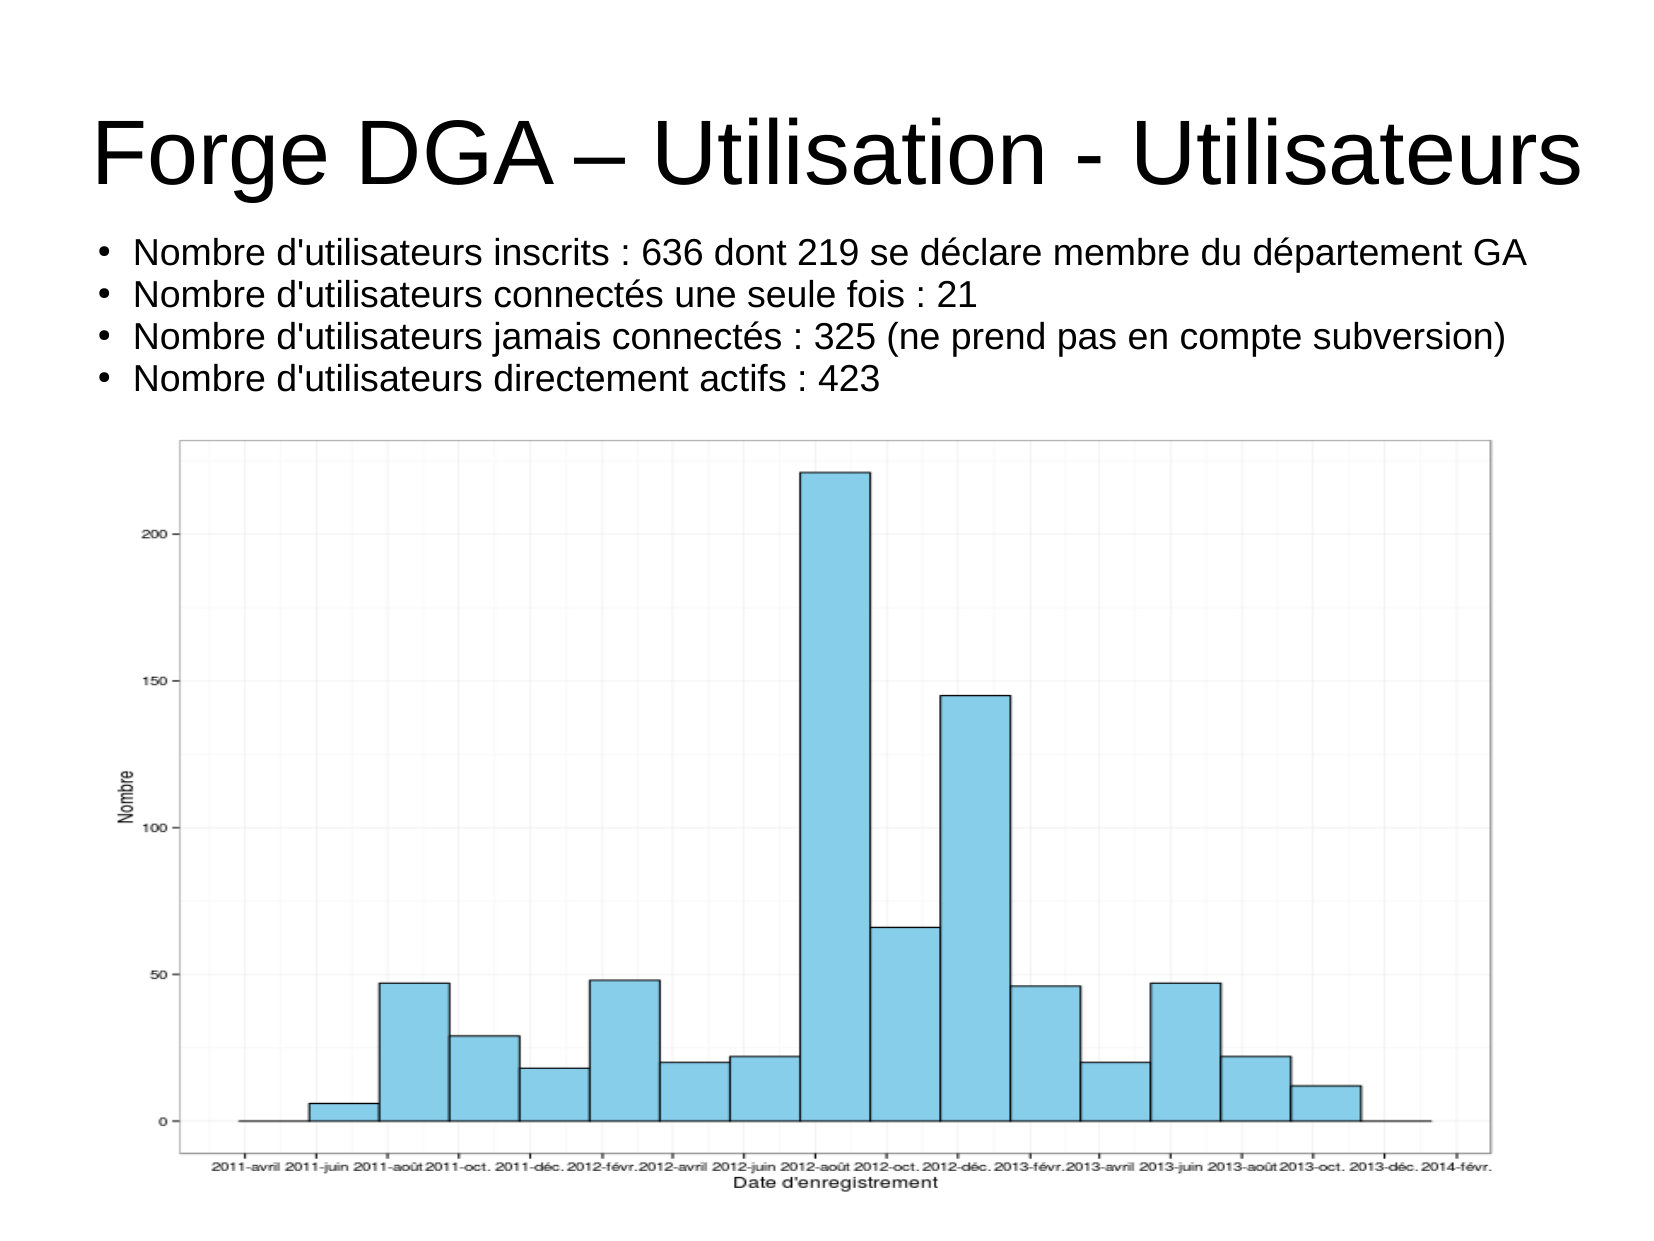

# Forge DGA – Utilisation - Utilisateurs
Nombre d'utilisateurs inscrits : 636 dont 219 se déclare membre du département GA
Nombre d'utilisateurs connectés une seule fois : 21
Nombre d'utilisateurs jamais connectés : 325 (ne prend pas en compte subversion)
Nombre d'utilisateurs directement actifs : 423